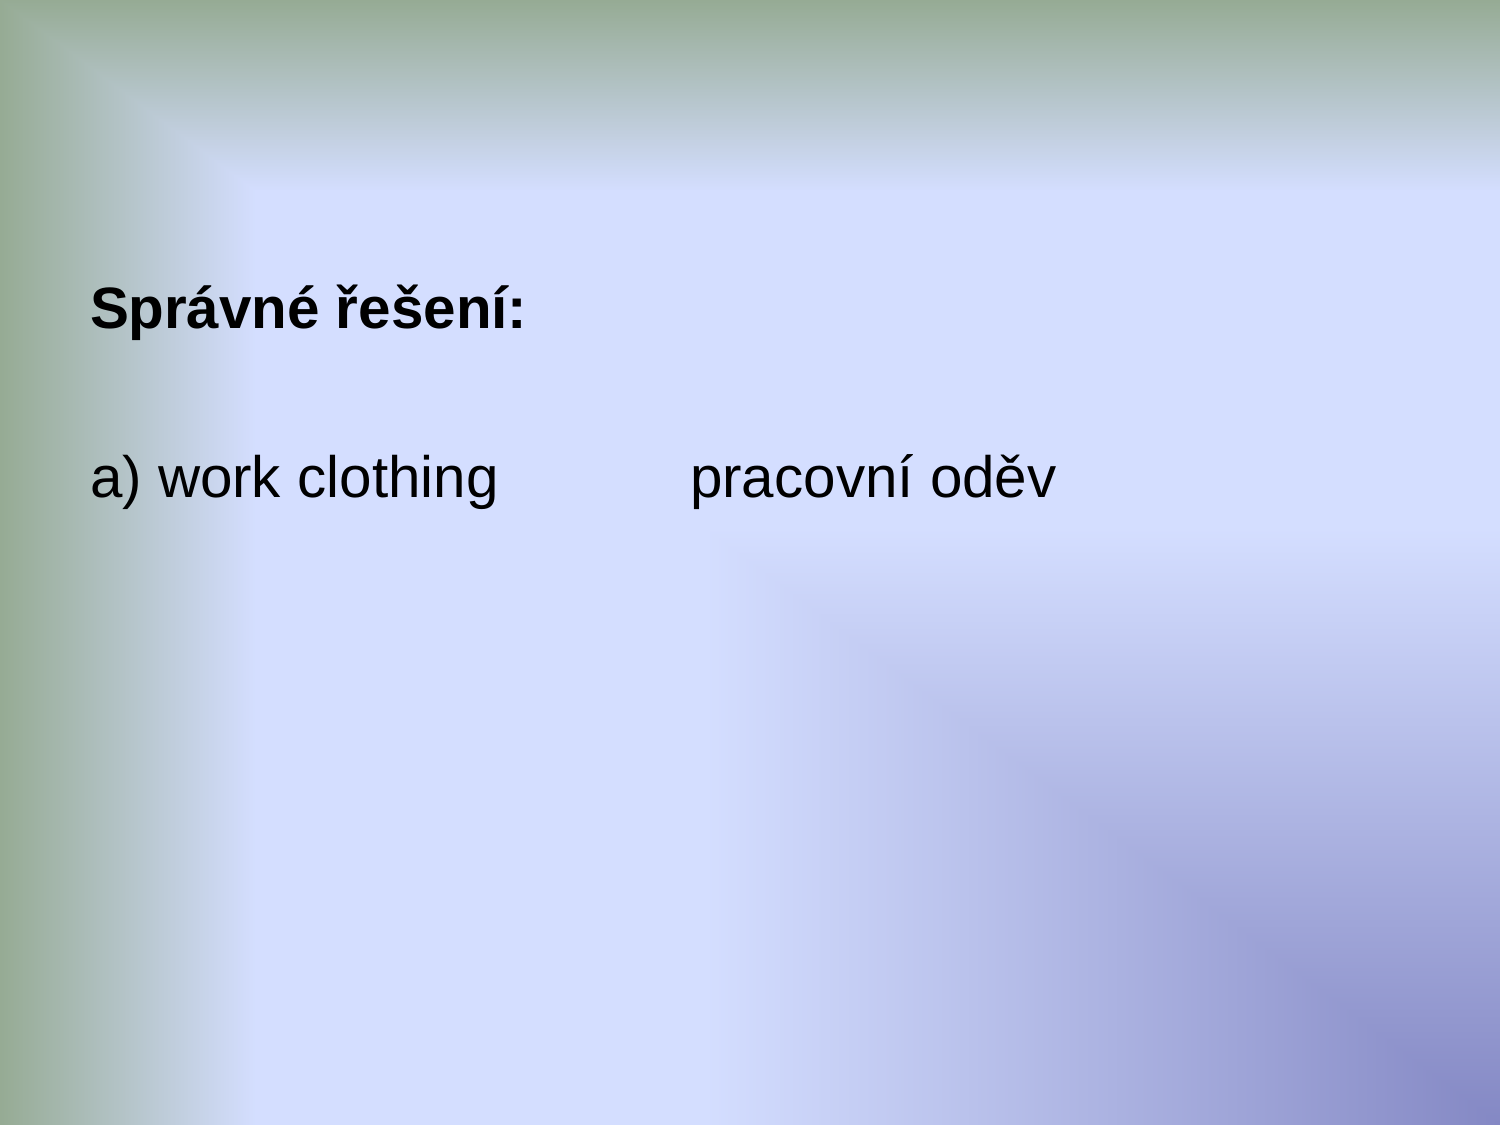

# Správné řešení:
a) work clothing		pracovní oděv